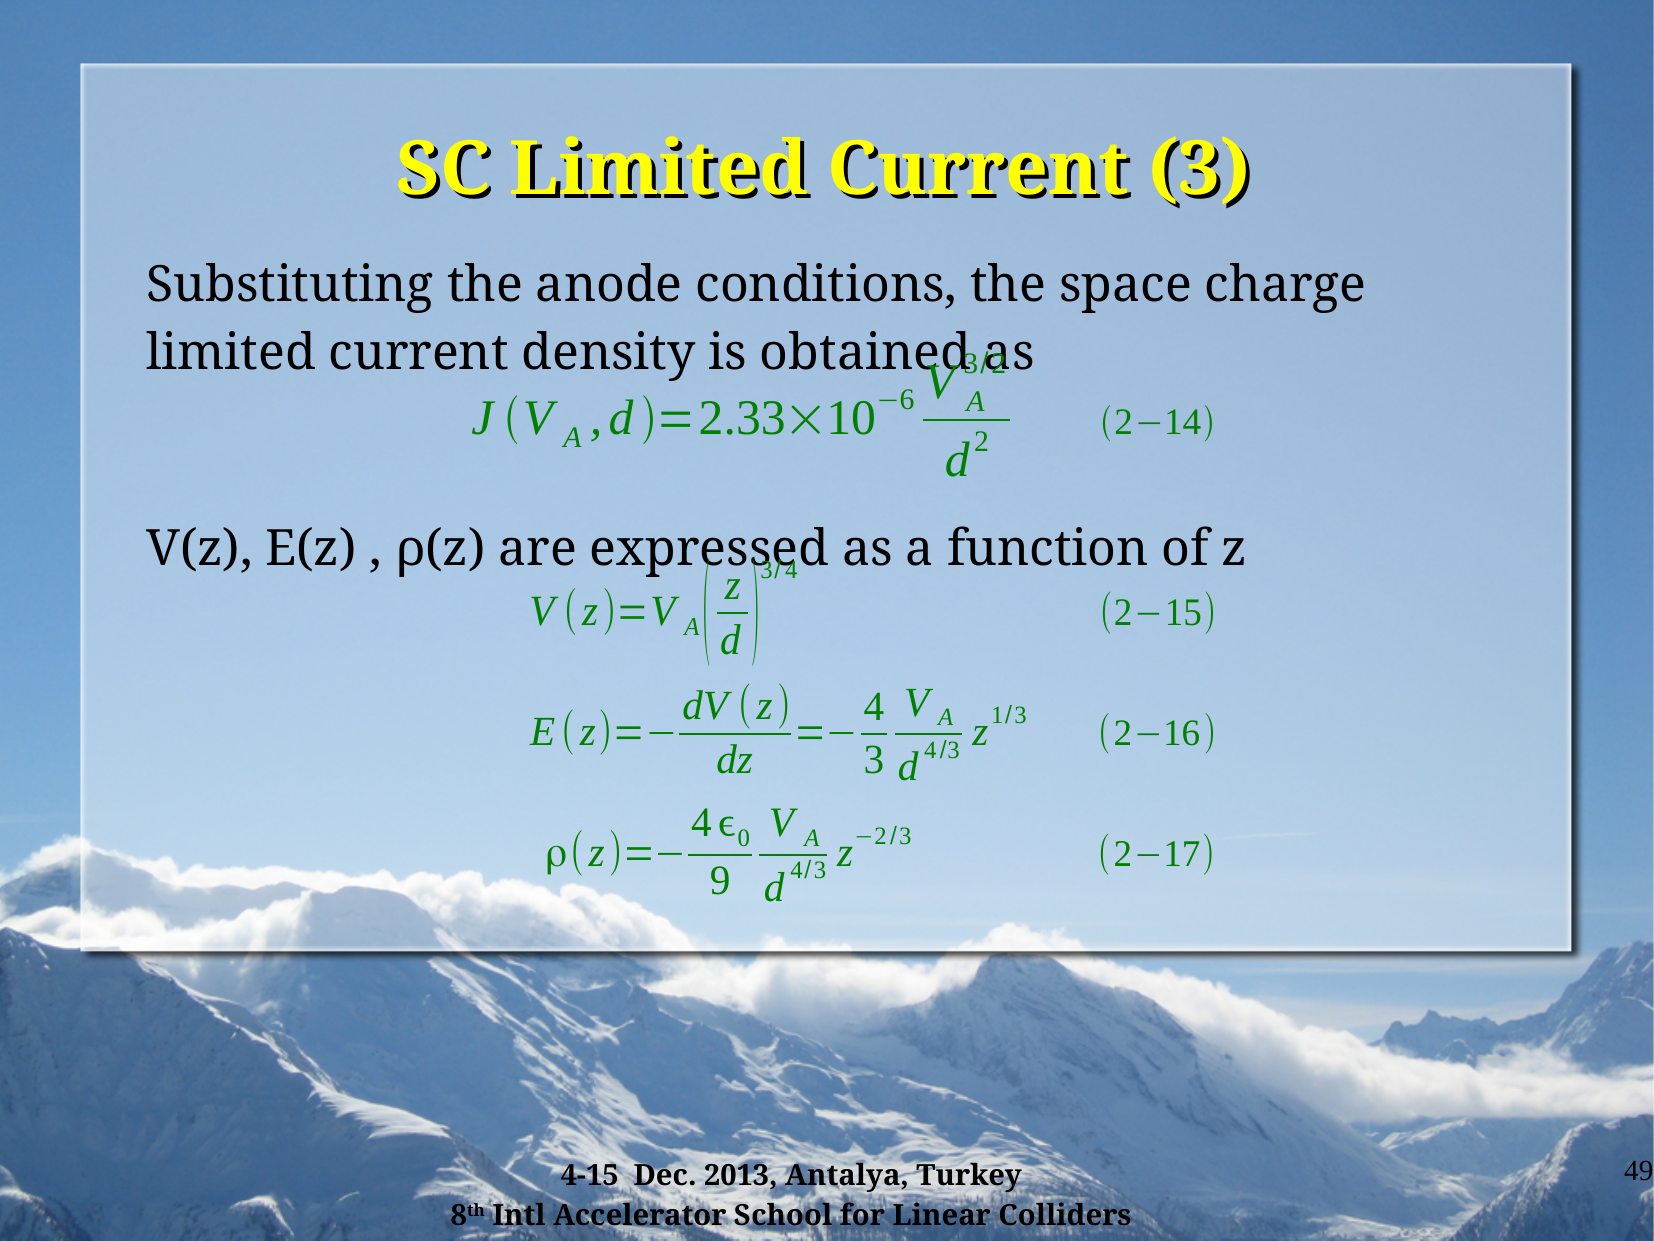

# SC Limited Current (3)
Substituting the anode conditions, the space charge limited current density is obtained as
V(z), E(z) , ρ(z) are expressed as a function of z
49